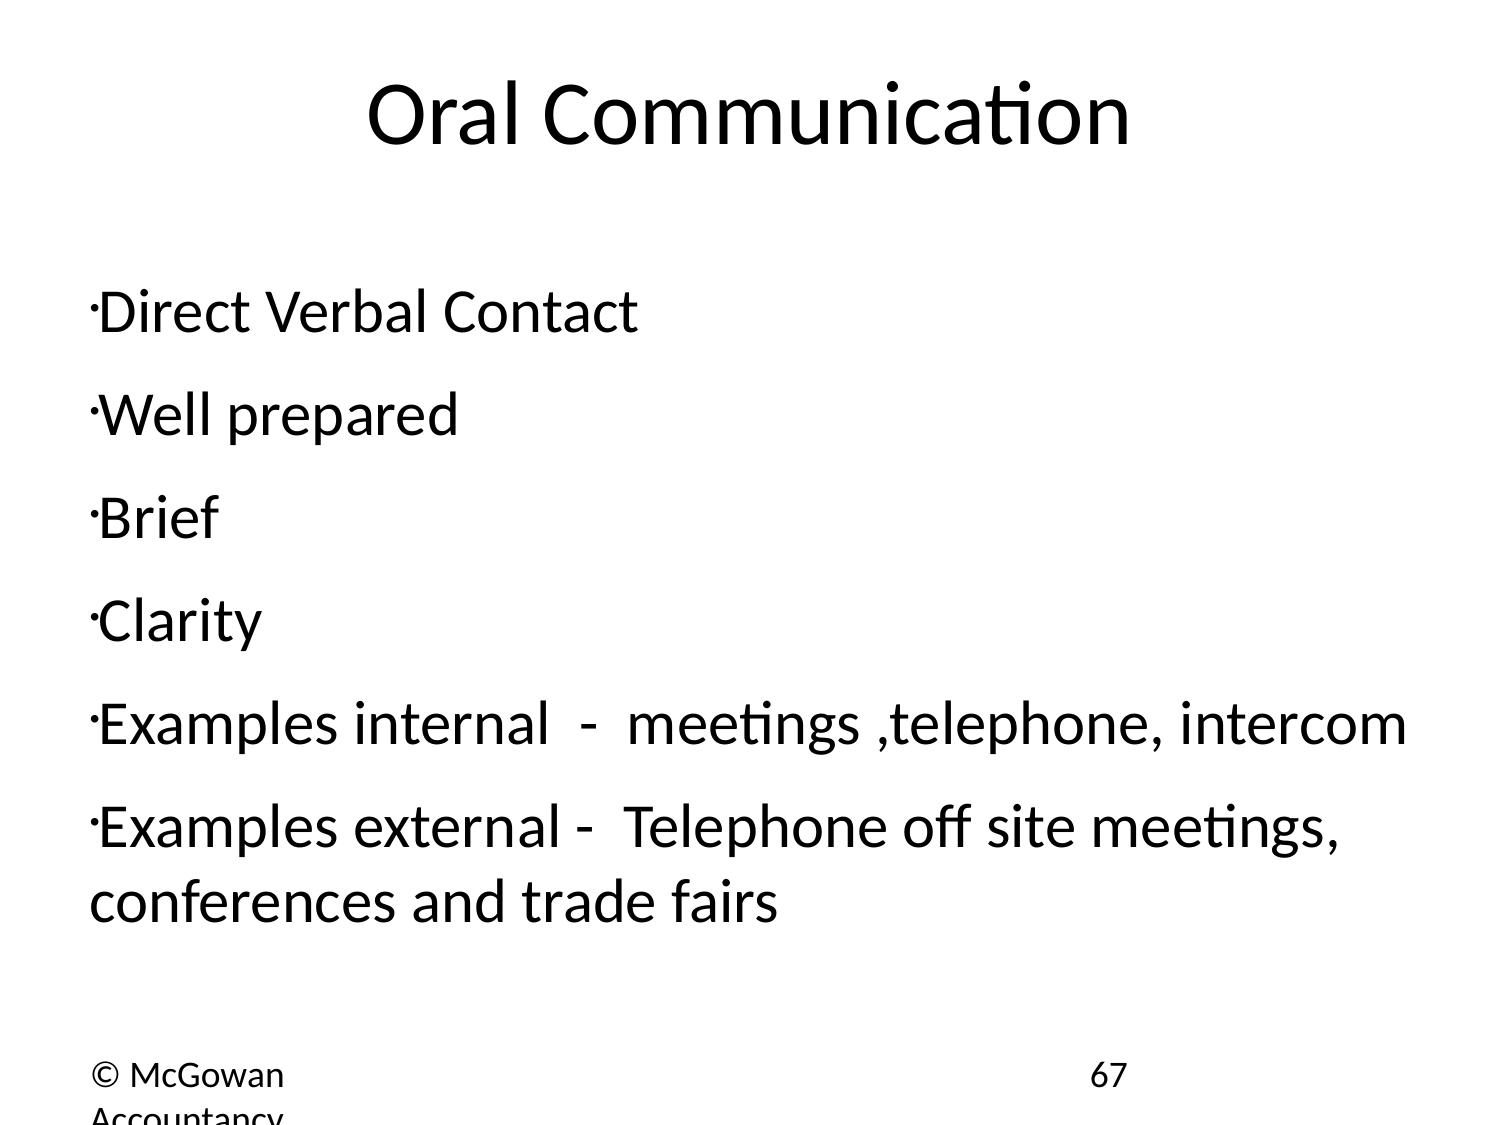

# Oral Communication
Direct Verbal Contact
Well prepared
Brief
Clarity
Examples internal - meetings ,telephone, intercom
Examples external - Telephone off site meetings, conferences and trade fairs
© McGowan Accountancy Services
67